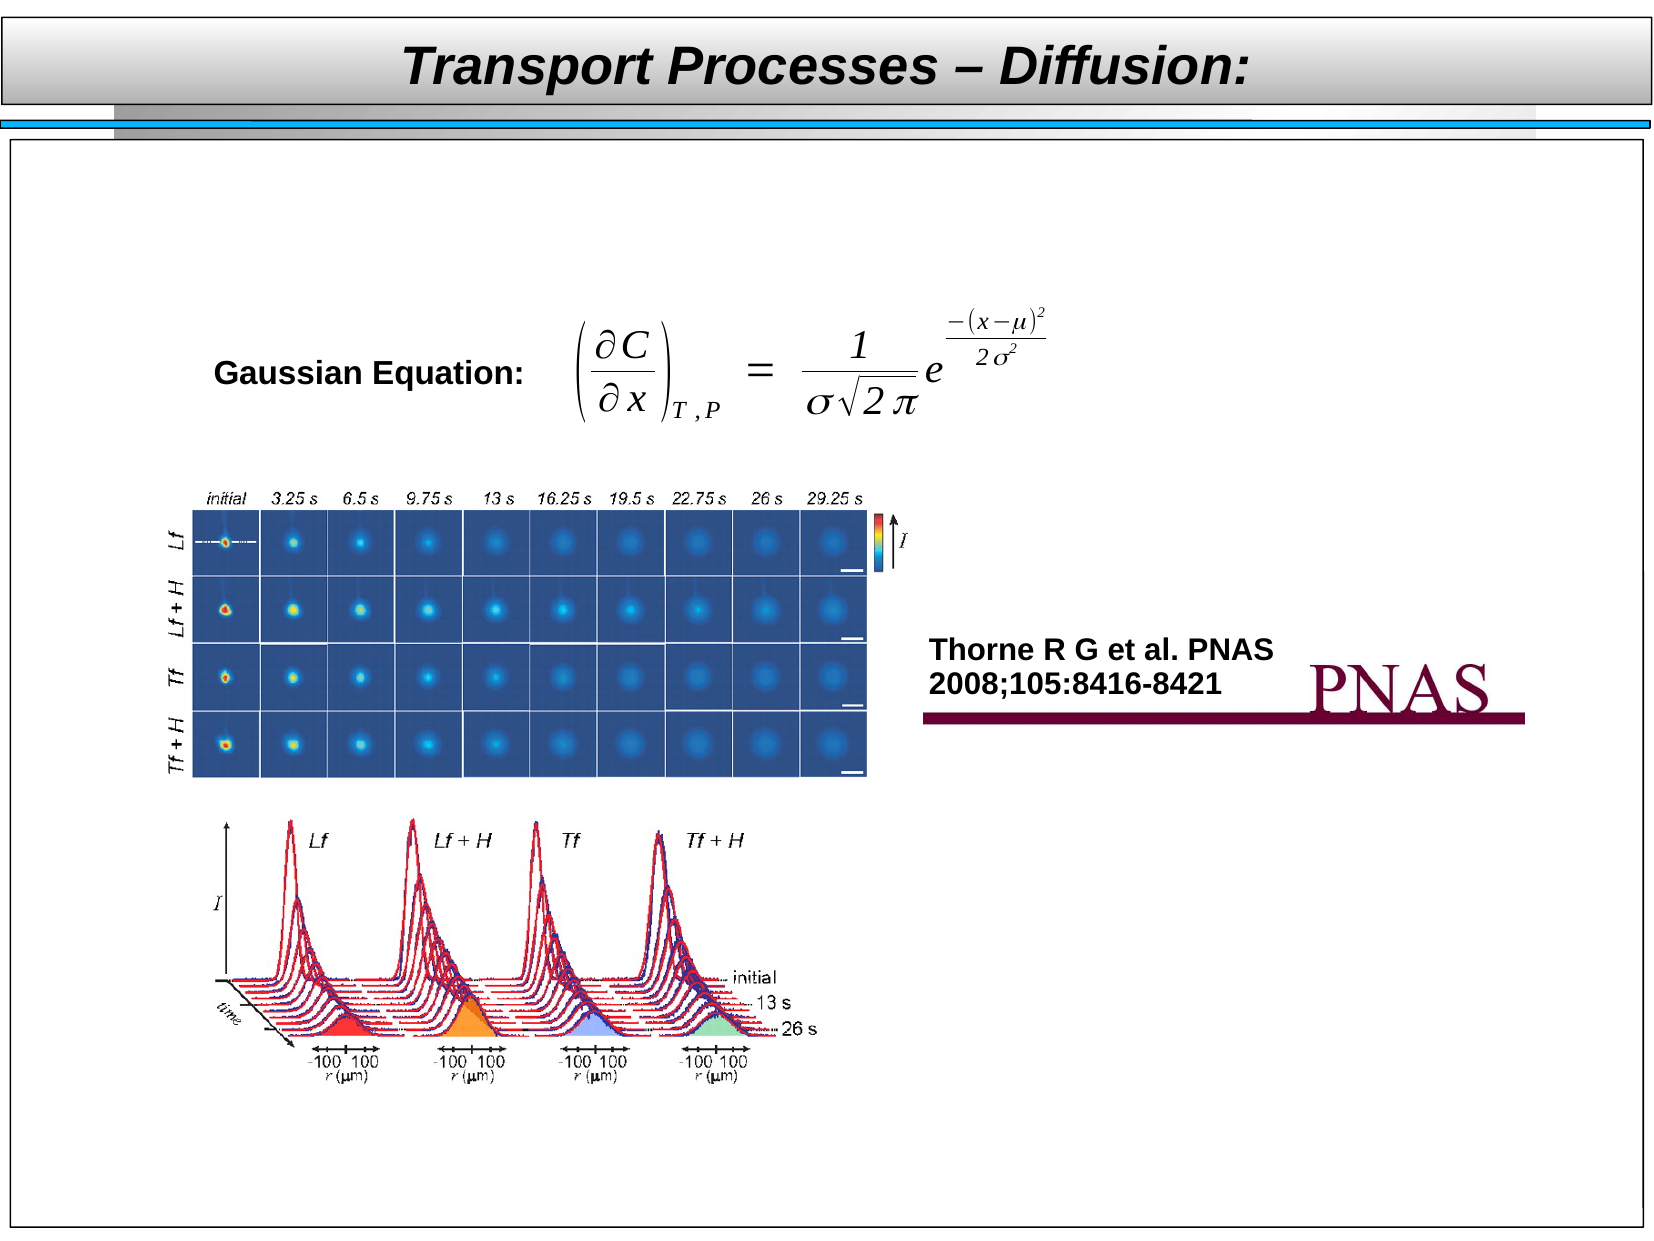

Transport Processes – Diffusion:
Gaussian Equation:
Thorne R G et al. PNAS 2008;105:8416-8421